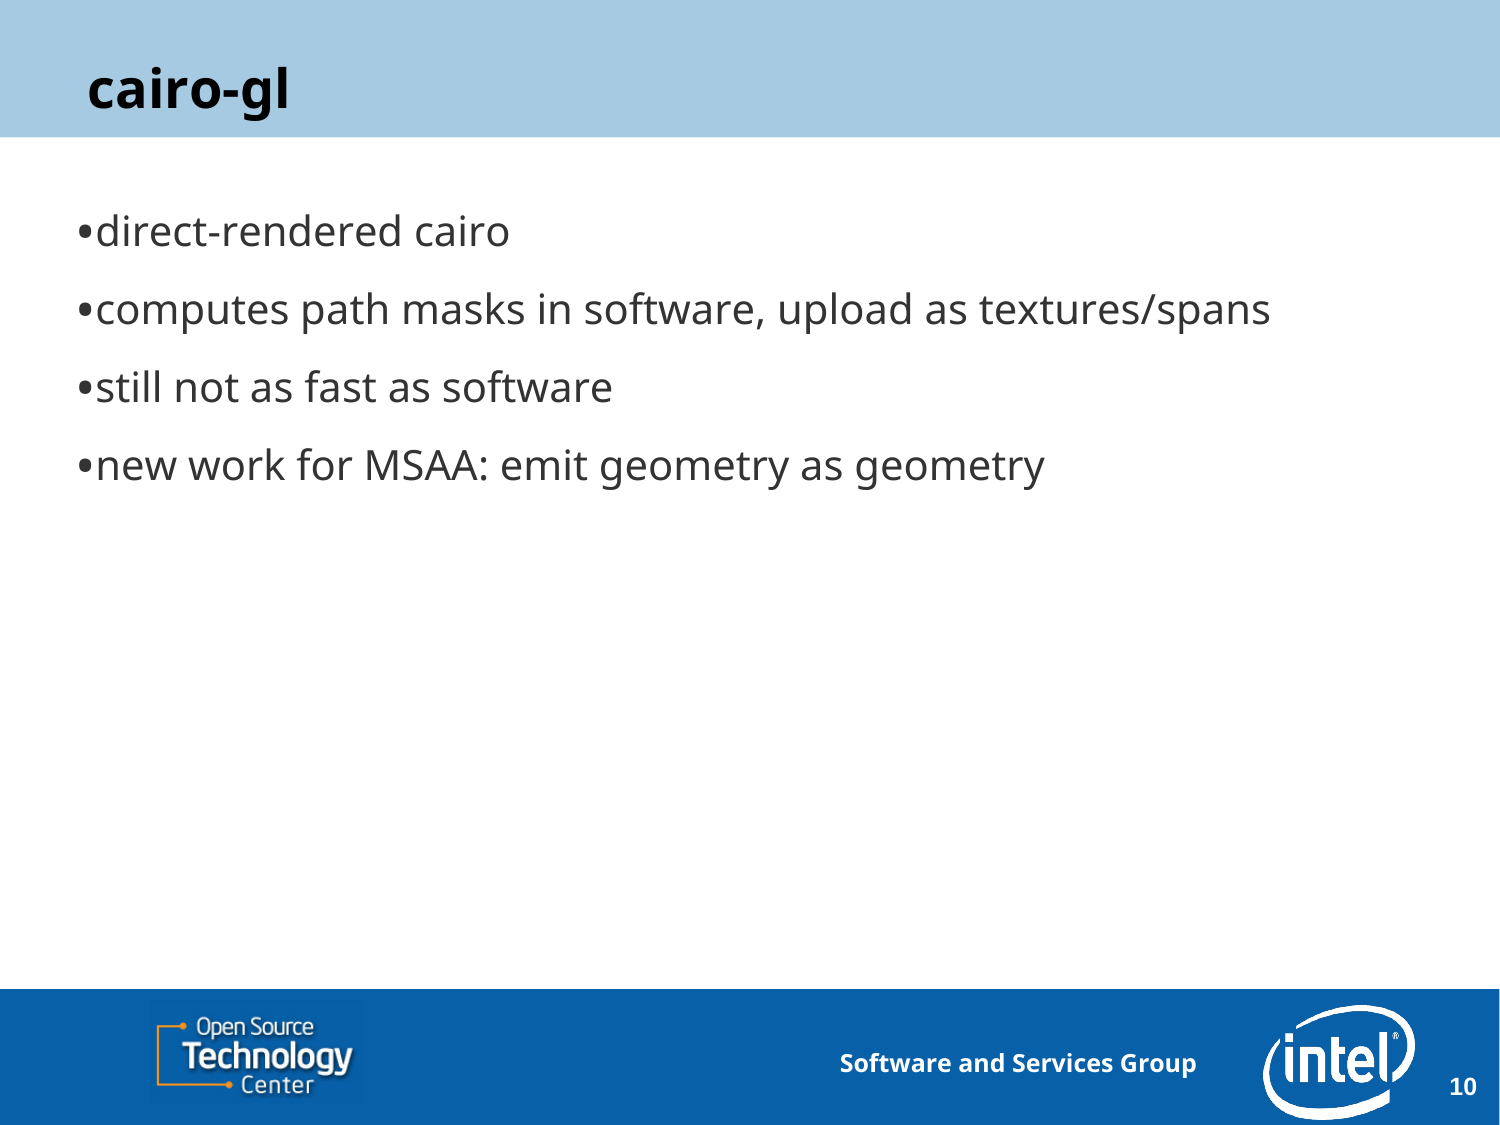

# cairo-gl
direct-rendered cairo
computes path masks in software, upload as textures/spans
still not as fast as software
new work for MSAA: emit geometry as geometry